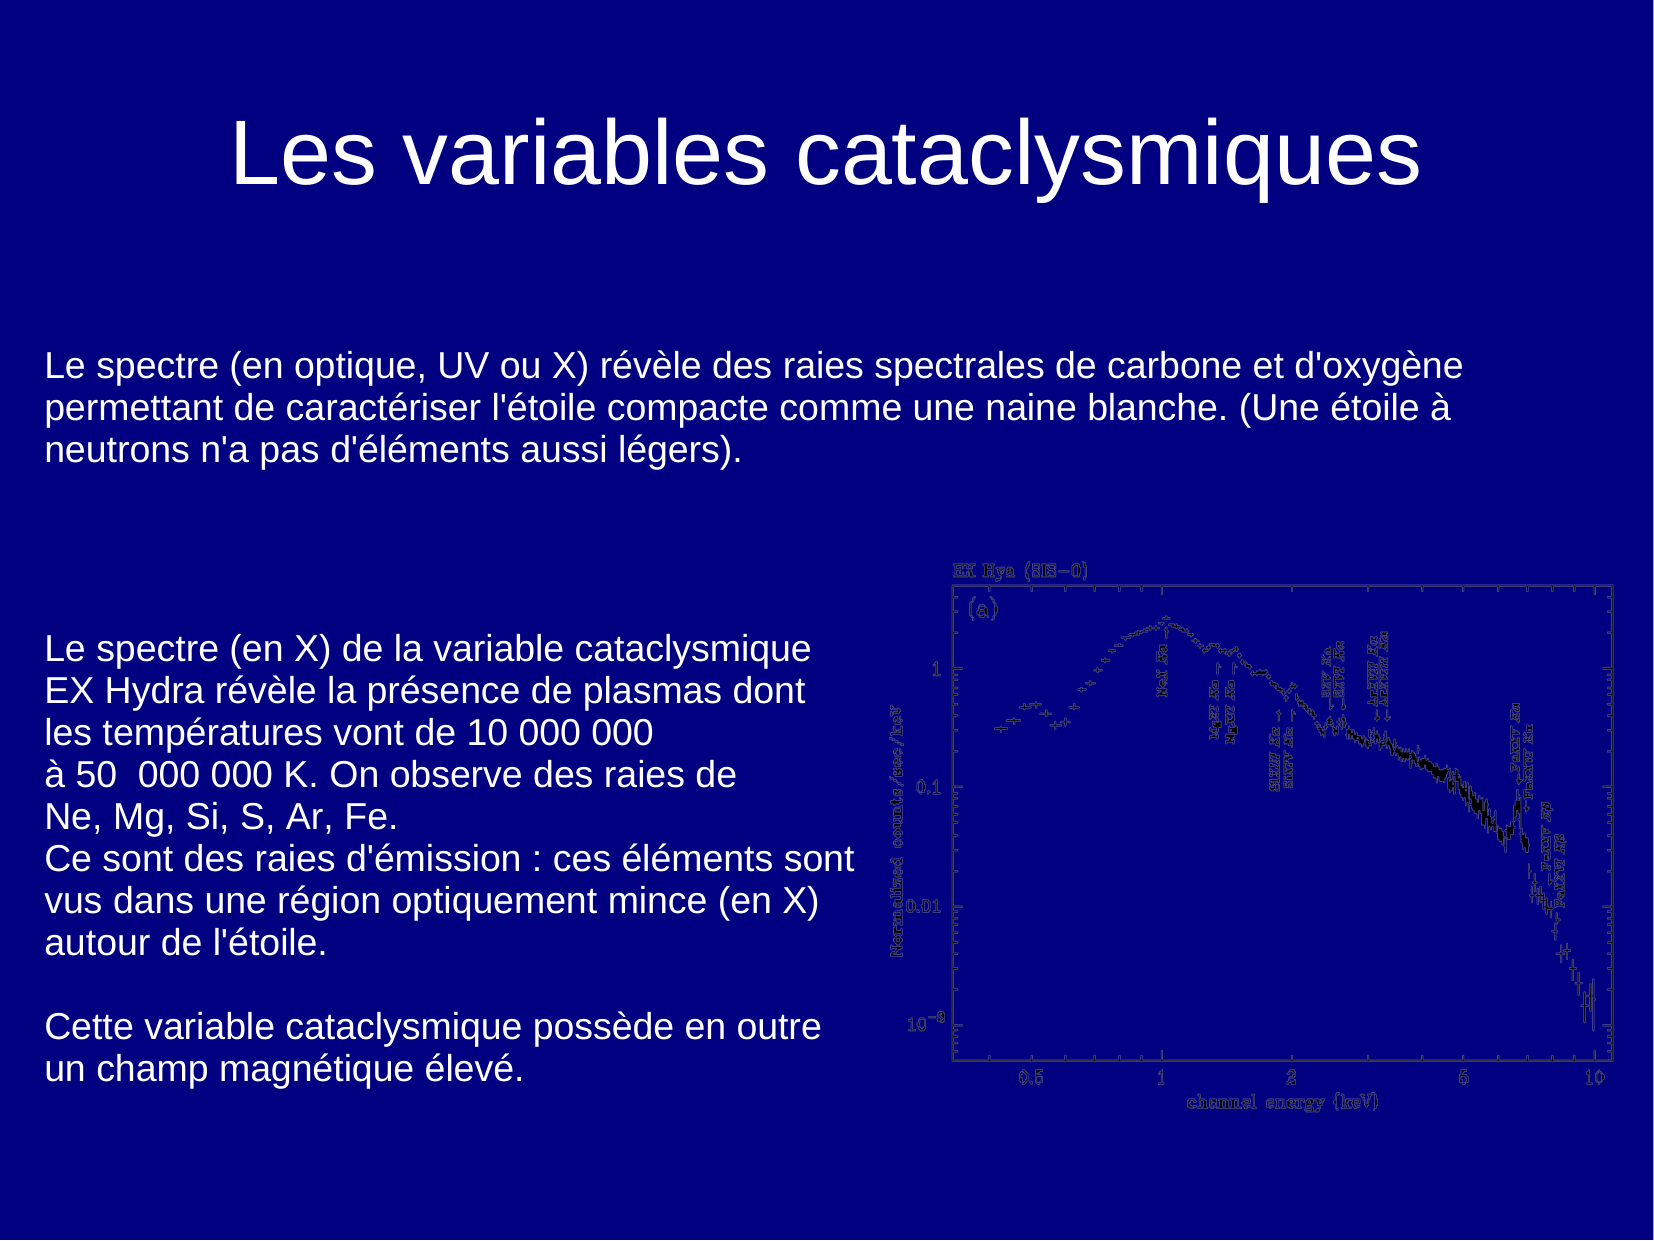

# Les variables cataclysmiques
Le spectre (en optique, UV ou X) révèle des raies spectrales de carbone et d'oxygène permettant de caractériser l'étoile compacte comme une naine blanche. (Une étoile à neutrons n'a pas d'éléments aussi légers).
Le spectre (en X) de la variable cataclysmique
EX Hydra révèle la présence de plasmas dont
les températures vont de 10 000 000
à 50 000 000 K. On observe des raies de
Ne, Mg, Si, S, Ar, Fe.
Ce sont des raies d'émission : ces éléments sont
vus dans une région optiquement mince (en X)
autour de l'étoile.
Cette variable cataclysmique possède en outre
un champ magnétique élevé.